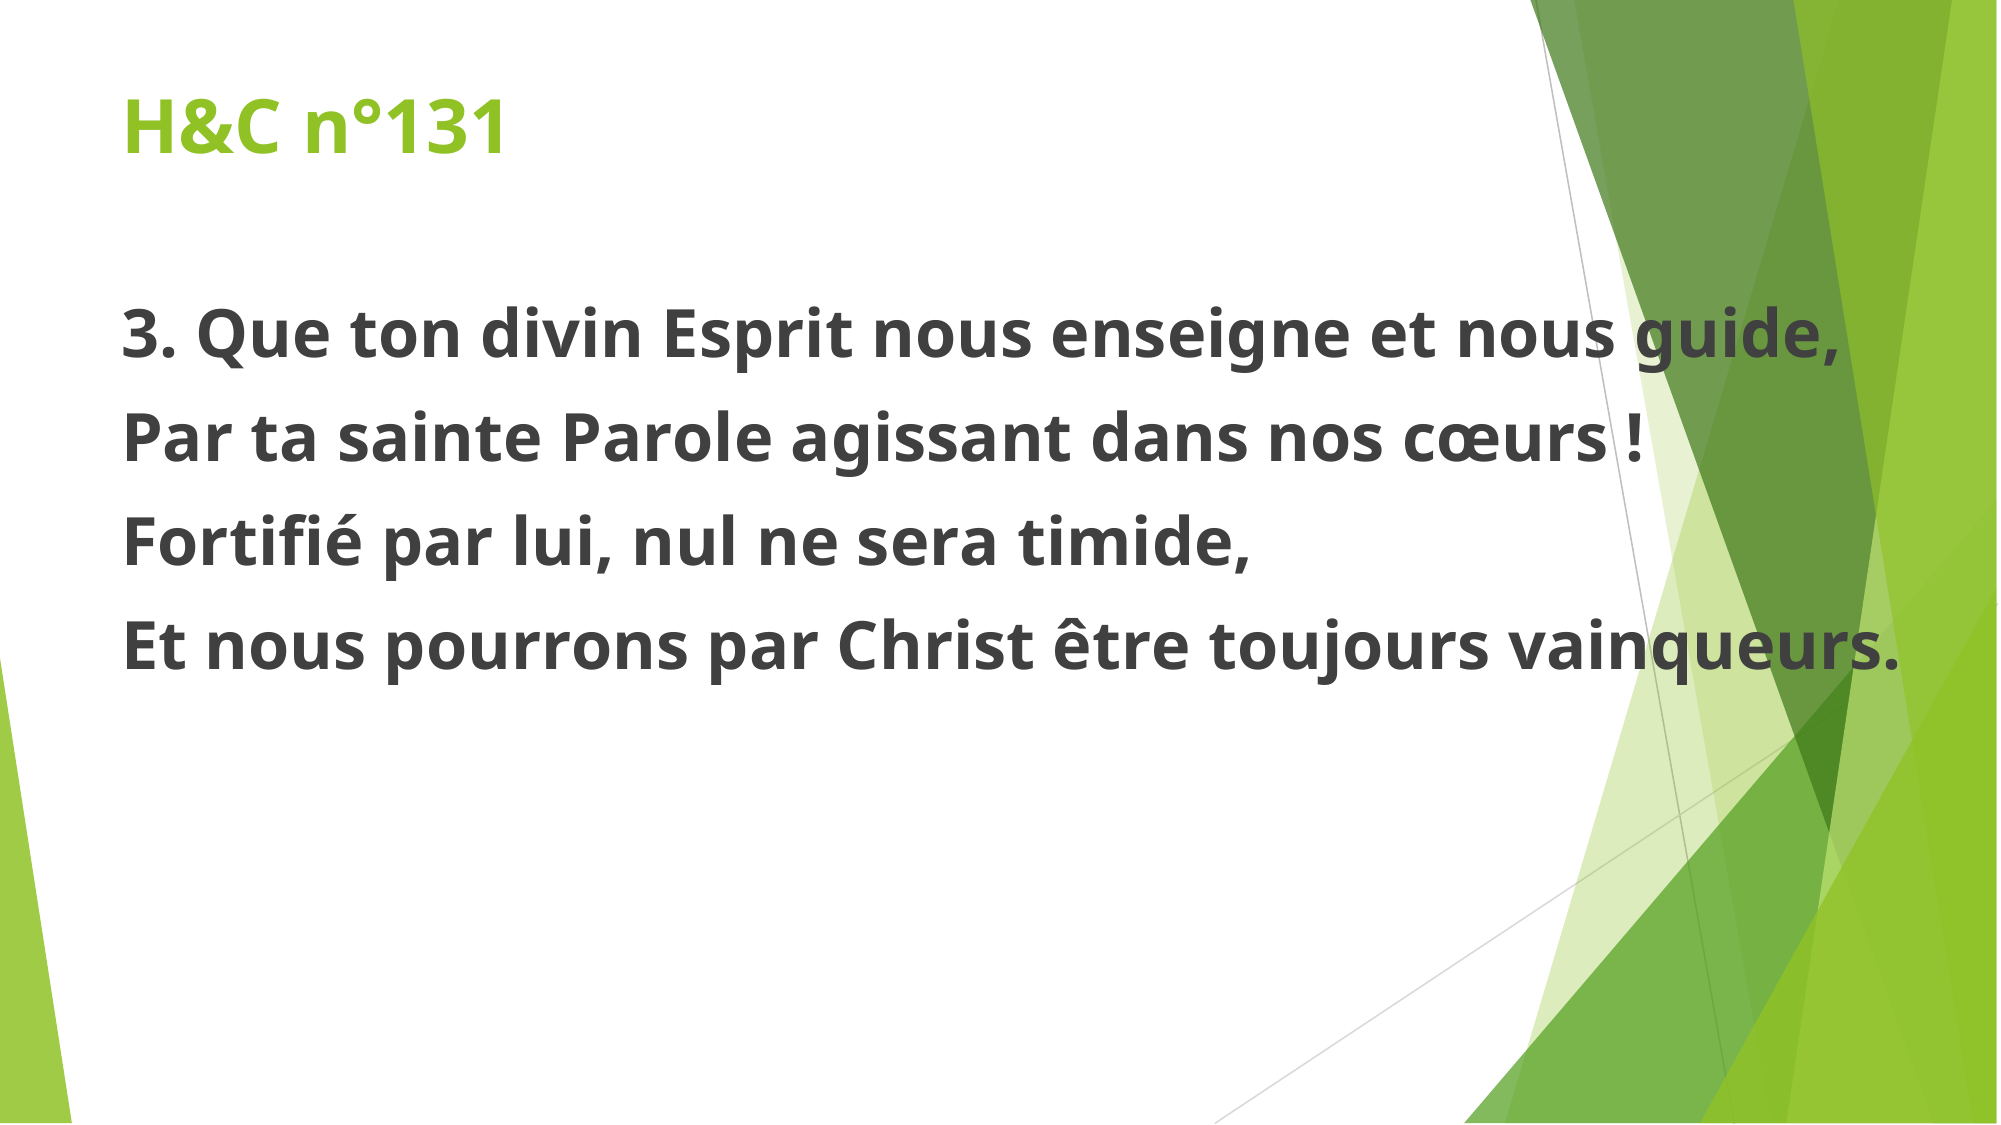

H&C n°131
3. Que ton divin Esprit nous enseigne et nous guide,
Par ta sainte Parole agissant dans nos cœurs !
Fortifié par lui, nul ne sera timide,
Et nous pourrons par Christ être toujours vainqueurs.